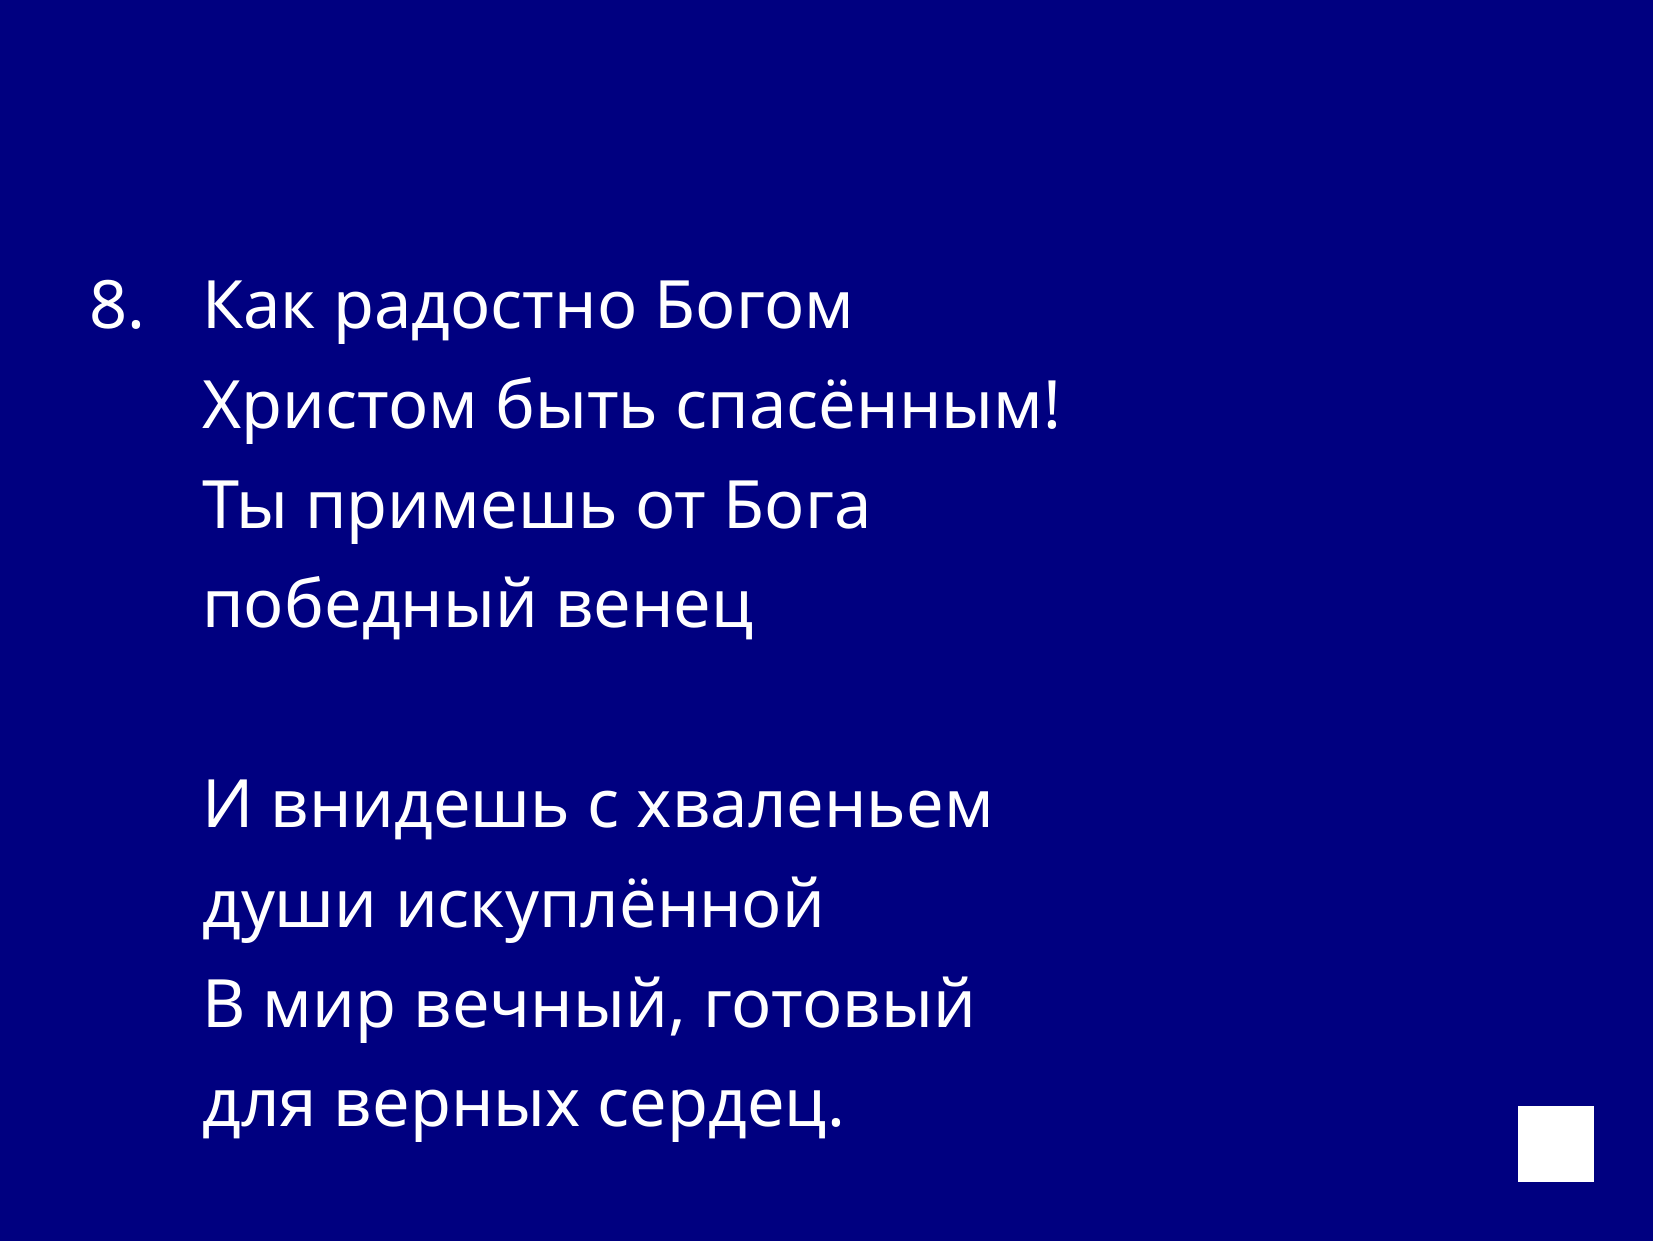

8.	Как радостно Богом
	Христом быть спасённым!
	Ты примешь от Бога
	победный венец
	И внидешь с хваленьем
	души искуплённой
	В мир вечный, готовый
	для верных сердец.